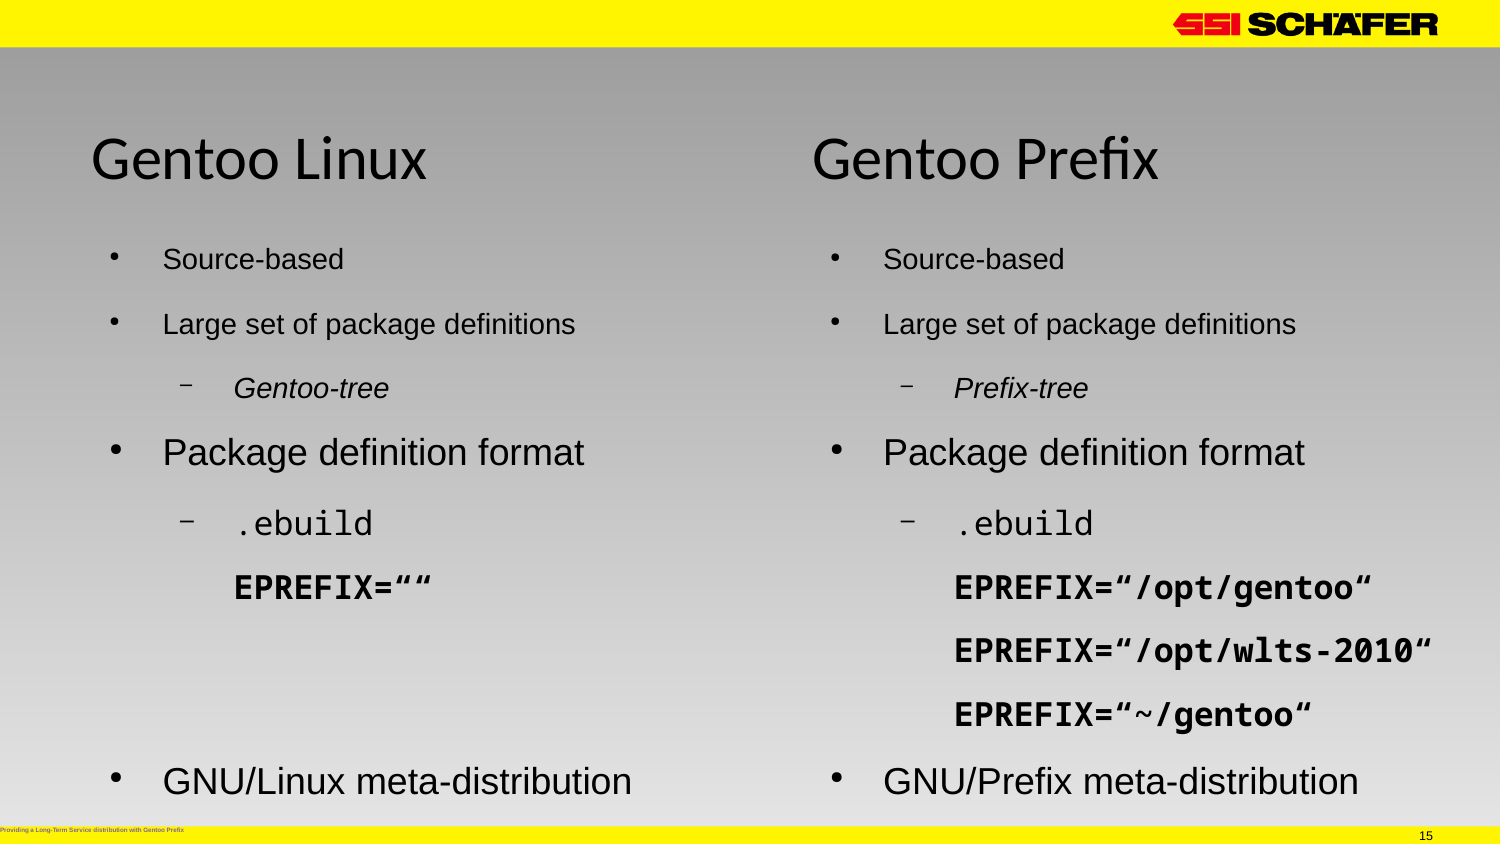

# Gentoo Linux
Gentoo Prefix
Source-based
Large set of package definitions
Gentoo-tree
Package definition format
.ebuild
EPREFIX=““
GNU/Linux meta-distribution
Source-based
Large set of package definitions
Prefix-tree
Package definition format
.ebuild
EPREFIX=“/opt/gentoo“
EPREFIX=“/opt/wlts-2010“
EPREFIX=“~/gentoo“
GNU/Prefix meta-distribution
© 2015 SSI Schäfer